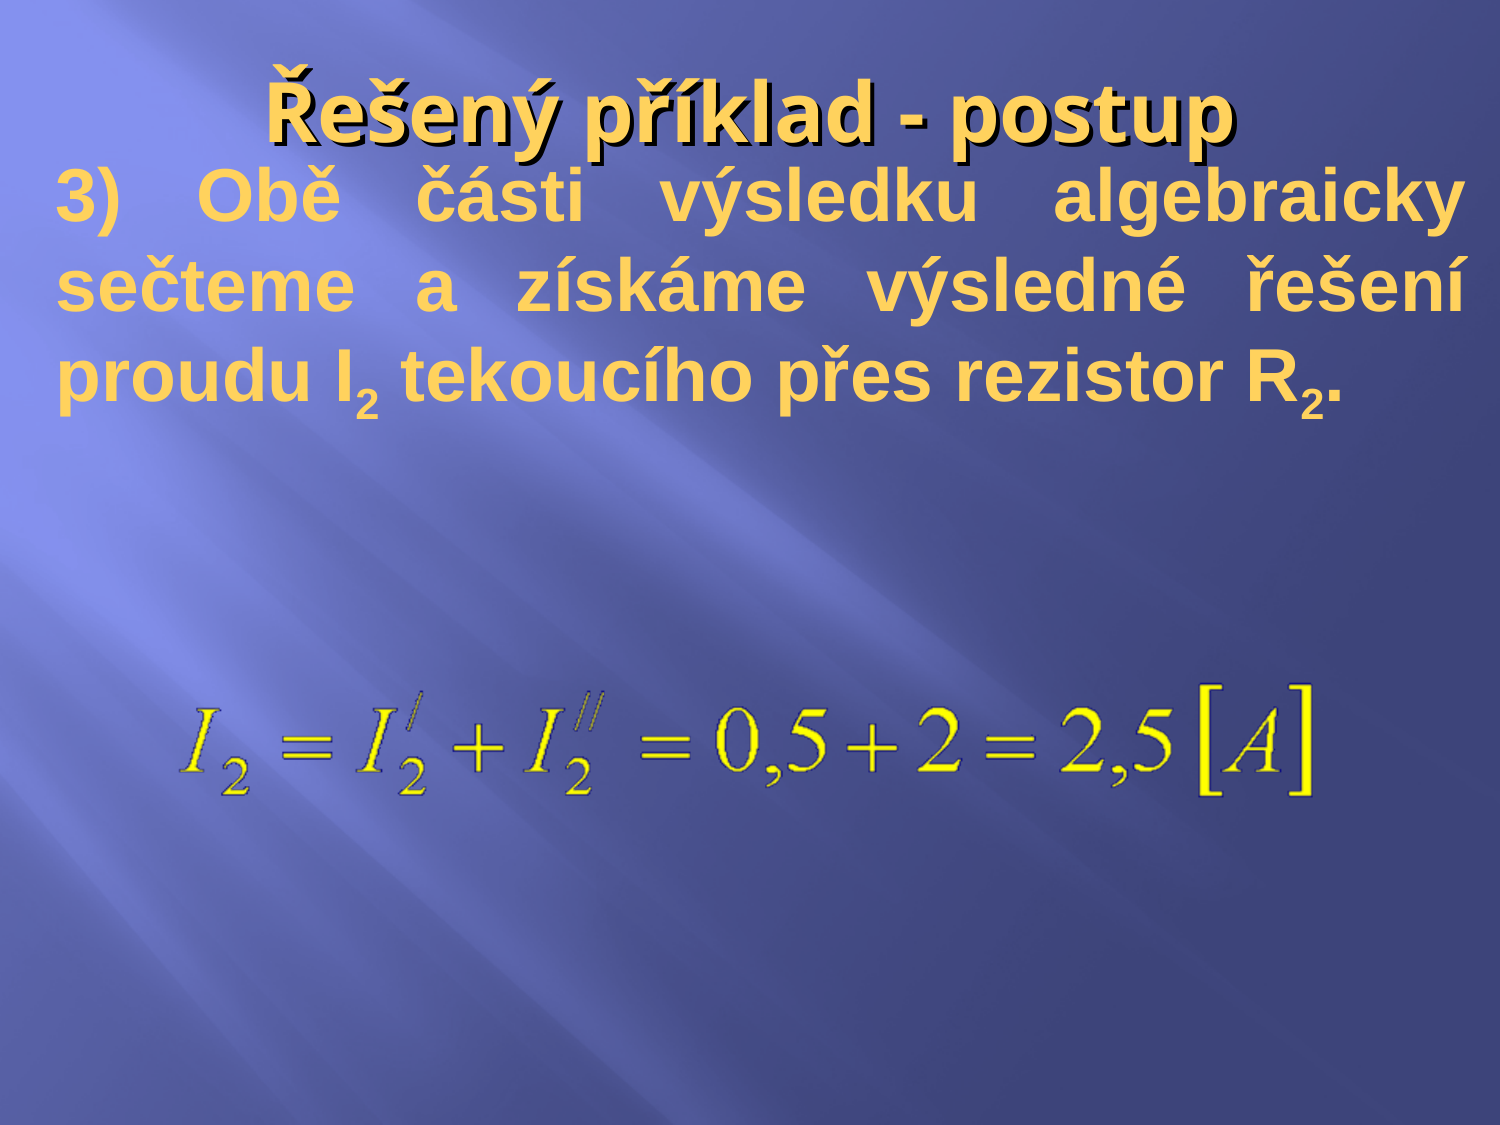

# Řešený příklad - postup
3) Obě části výsledku algebraicky sečteme a získáme výsledné řešení proudu I2 tekoucího přes rezistor R2.